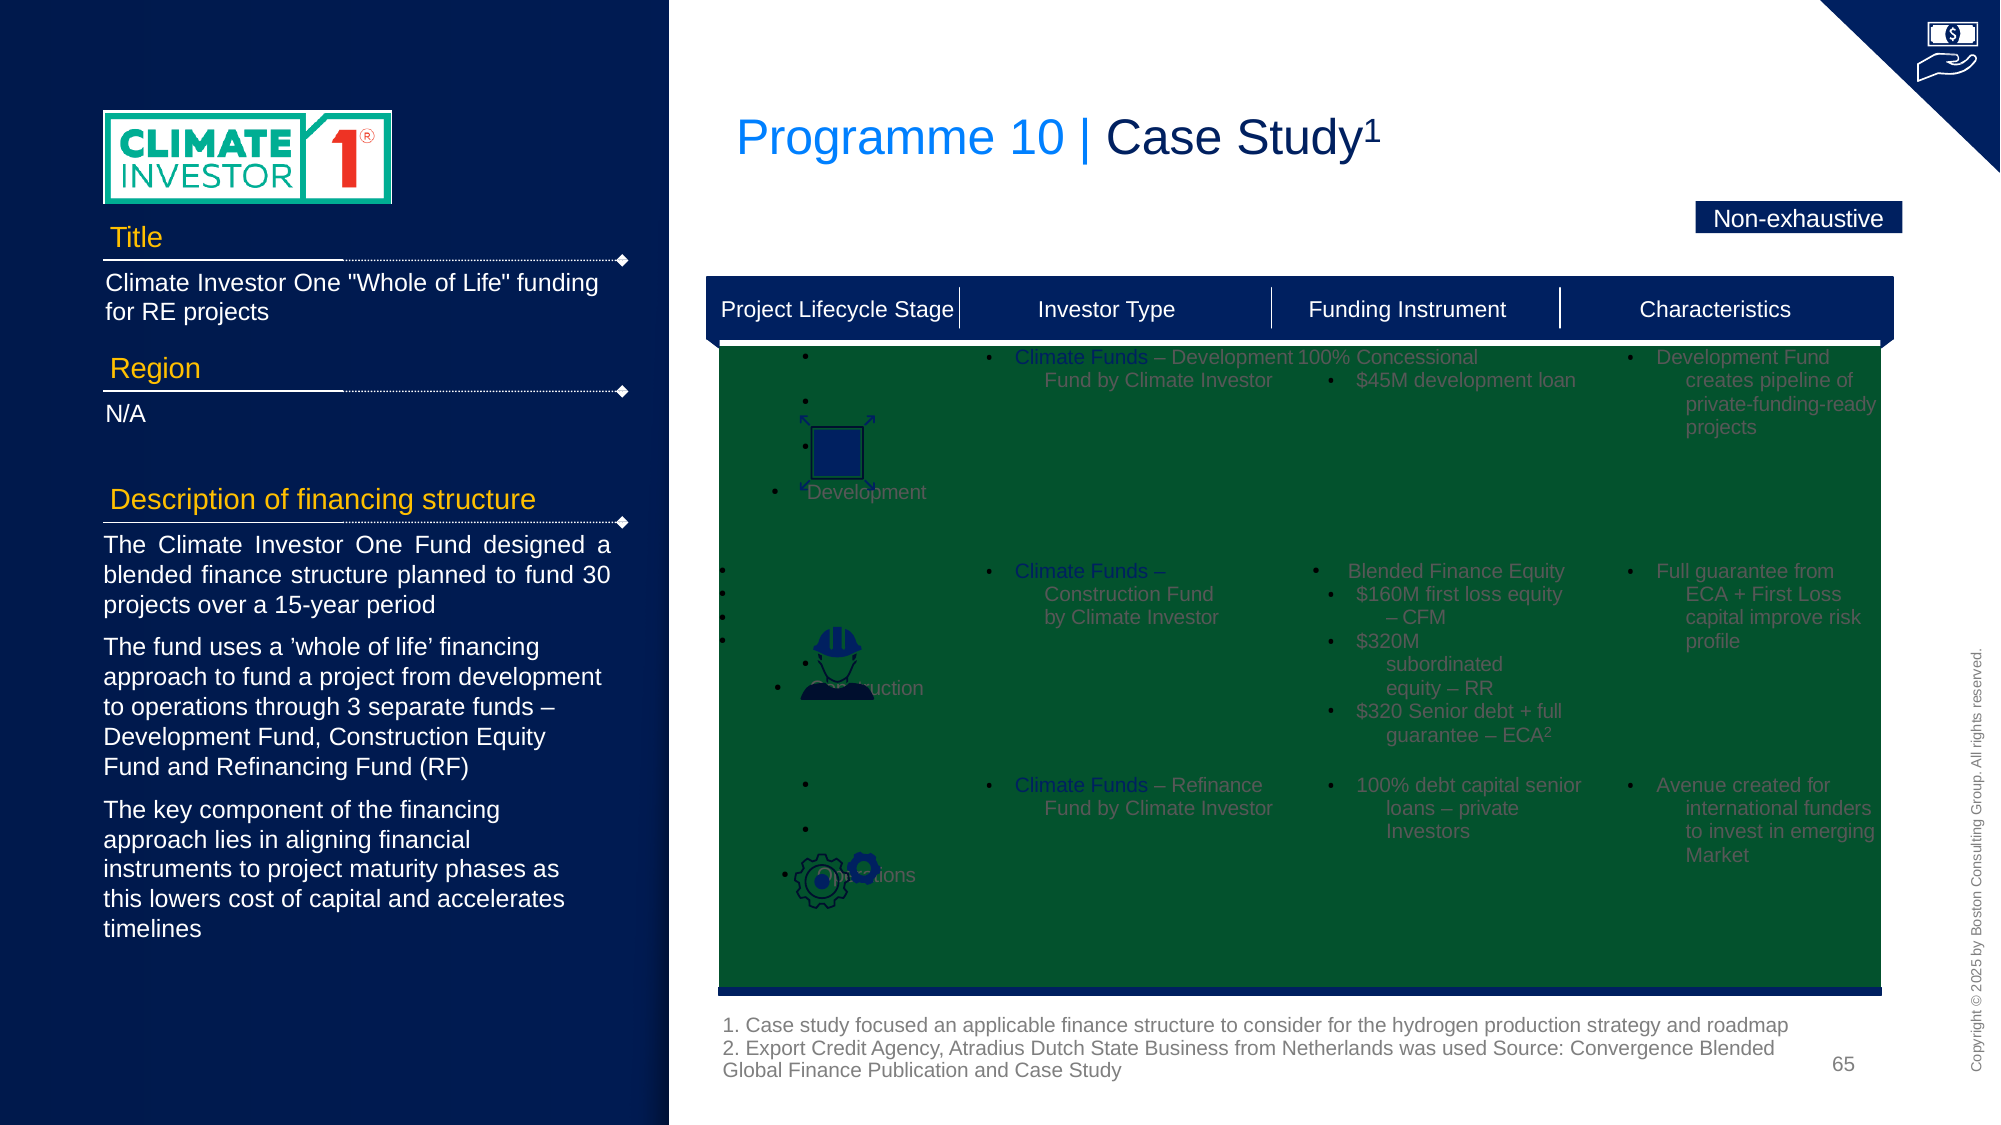

Programme 10 | Case Study1
Non-exhaustive
Title
Climate Investor One "Whole of Life" funding for RE projects
Project Lifecycle Stage
Investor Type
Funding Instrument
Characteristics
| Development | Climate Funds – Development Fund by Climate Investor | 100% Concessional $45M development loan | Development Fund creates pipeline of private-funding-ready projects |
| --- | --- | --- | --- |
| Construction | Climate Funds – Construction Fund by Climate Investor | Blended Finance Equity $160M first loss equity – CFM $320M subordinated equity – RR $320 Senior debt + full guarantee – ECA2 | Full guarantee from ECA + First Loss capital improve risk profile |
| Operations | Climate Funds – Refinance Fund by Climate Investor | 100% debt capital senior loans – private Investors | Avenue created for international funders to invest in emerging Market |
Region
N/A
Description of financing structure
The Climate Investor One Fund designed a blended finance structure planned to fund 30 projects over a 15-year period
The fund uses a ’whole of life’ financing approach to fund a project from development to operations through 3 separate funds – Development Fund, Construction Equity Fund and Refinancing Fund (RF)
The key component of the financing approach lies in aligning financial instruments to project maturity phases as this lowers cost of capital and accelerates timelines
1. Case study focused an applicable finance structure to consider for the hydrogen production strategy and roadmap
2. Export Credit Agency, Atradius Dutch State Business from Netherlands was used Source: Convergence Blended Global Finance Publication and Case Study